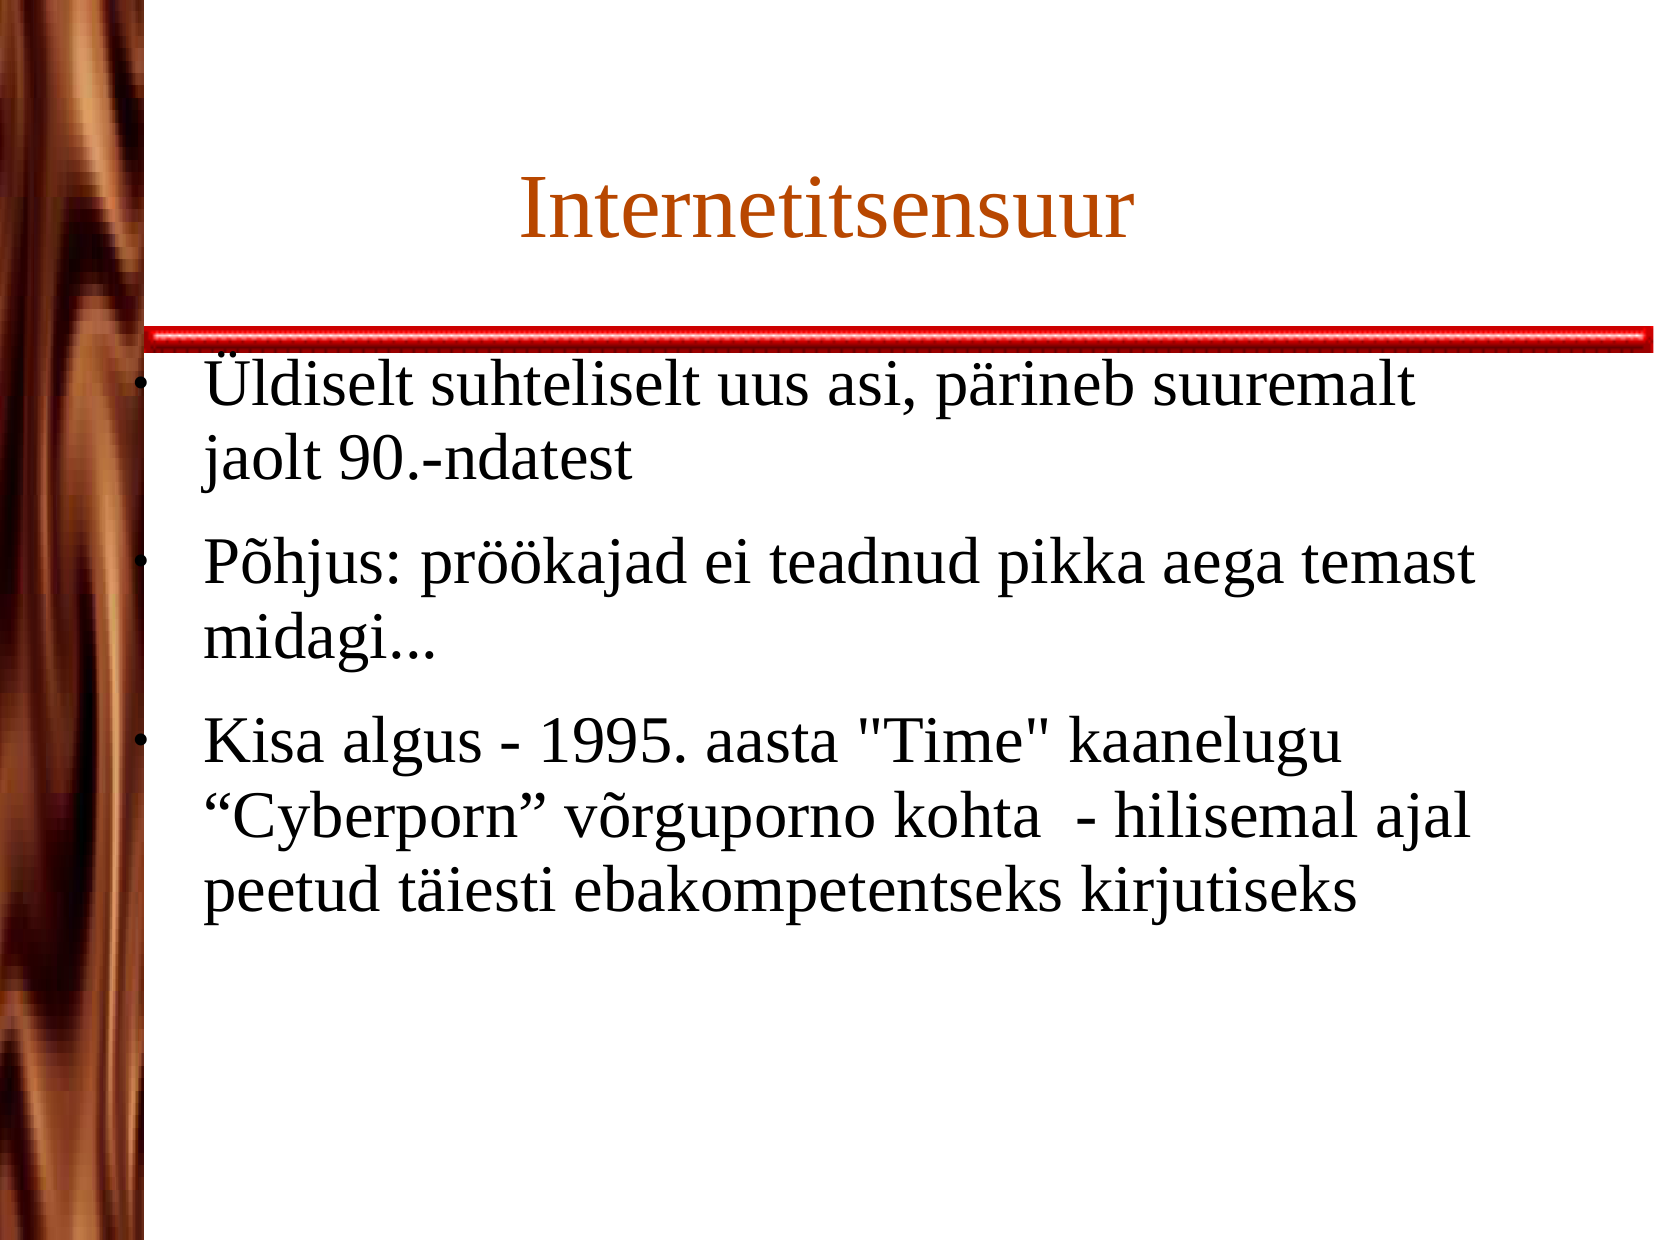

# Internetitsensuur
Üldiselt suhteliselt uus asi, pärineb suuremalt jaolt 90.-ndatest
Põhjus: pröökajad ei teadnud pikka aega temast midagi...
Kisa algus - 1995. aasta "Time" kaanelugu “Cyberporn” võrguporno kohta - hilisemal ajal peetud täiesti ebakompetentseks kirjutiseks